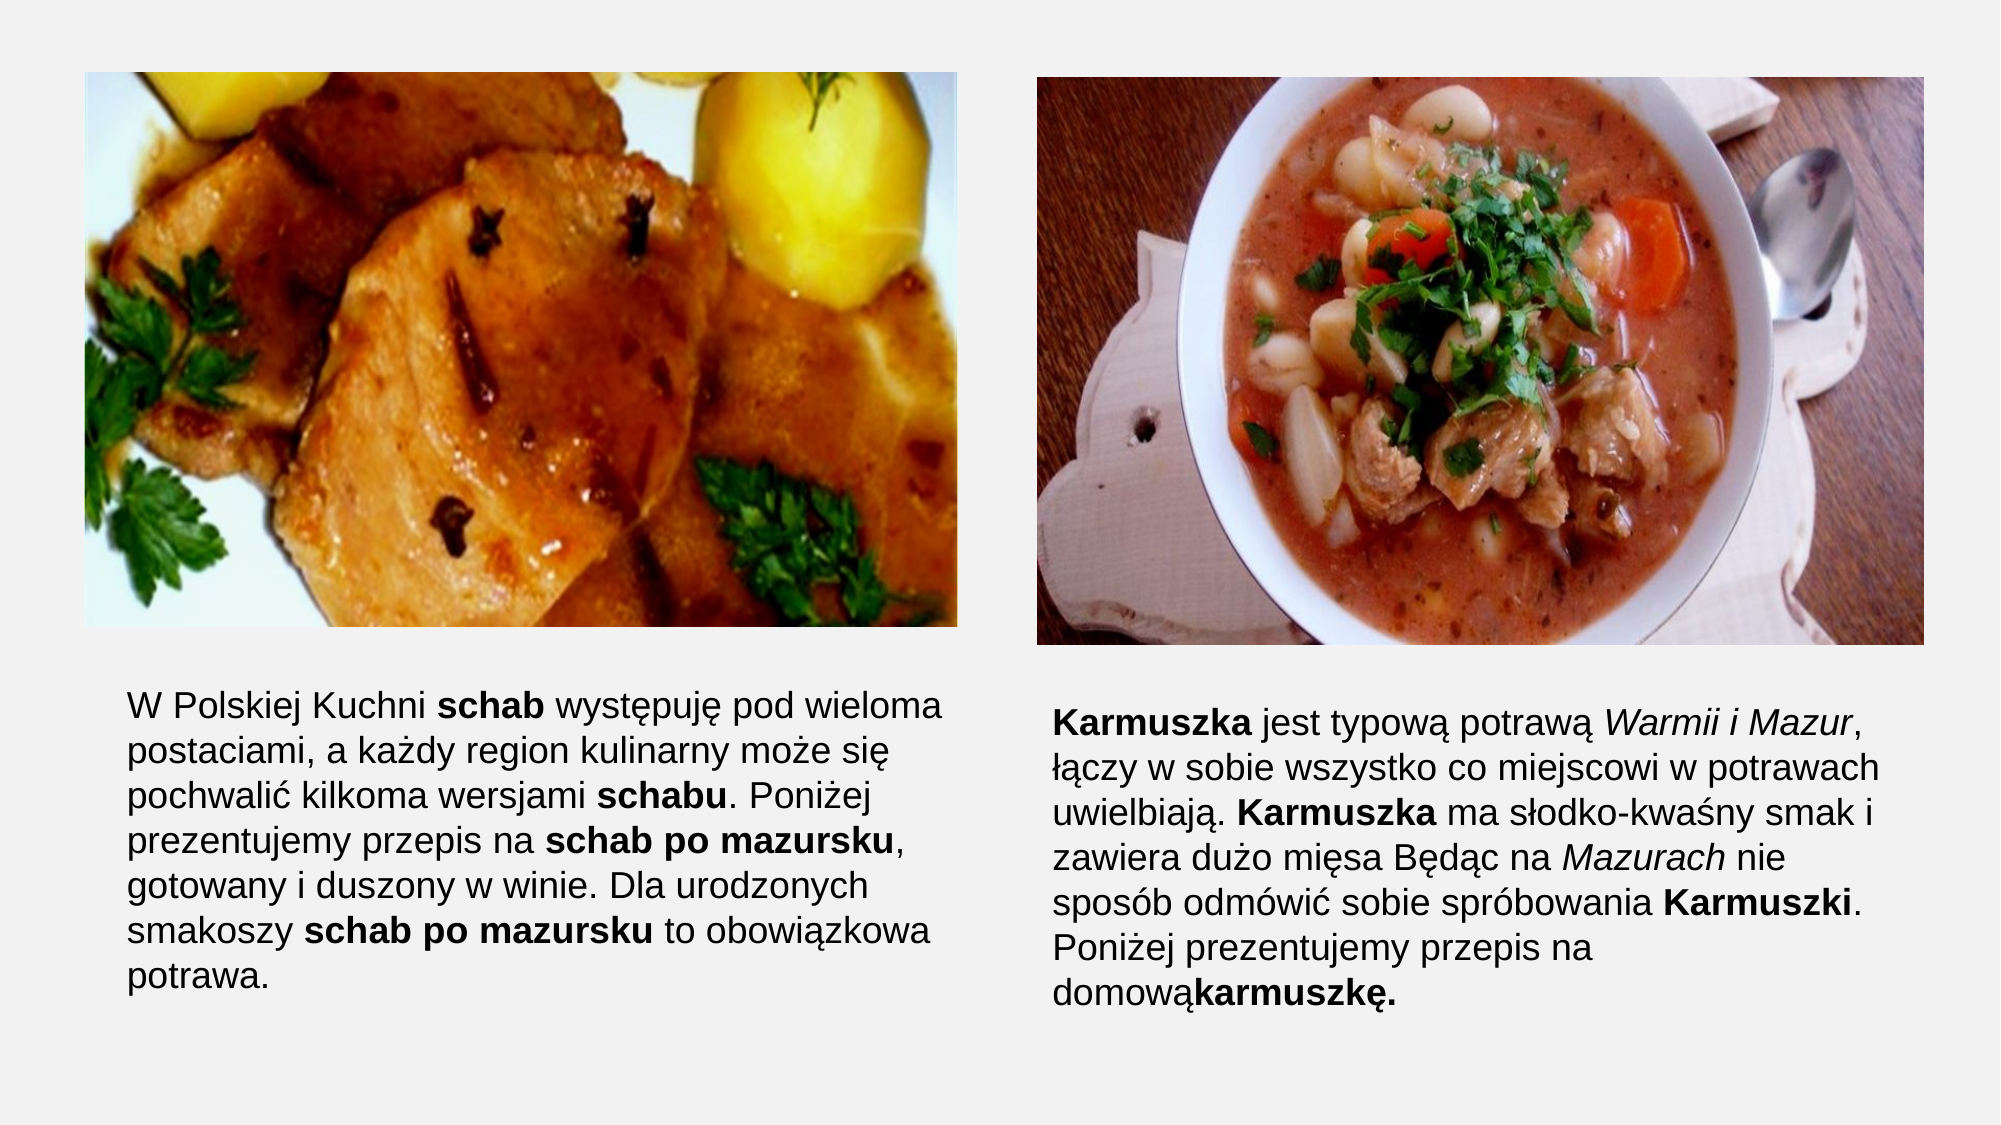

W Polskiej Kuchni schab występuję pod wieloma postaciami, a każdy region kulinarny może się pochwalić kilkoma wersjami schabu. Poniżej prezentujemy przepis na schab po mazursku, gotowany i duszony w winie. Dla urodzonych smakoszy schab po mazursku to obowiązkowa potrawa.
Karmuszka jest typową potrawą Warmii i Mazur, łączy w sobie wszystko co miejscowi w potrawach uwielbiają. Karmuszka ma słodko-kwaśny smak i zawiera dużo mięsa Będąc na Mazurach nie sposób odmówić sobie spróbowania Karmuszki. Poniżej prezentujemy przepis na domowąkarmuszkę.